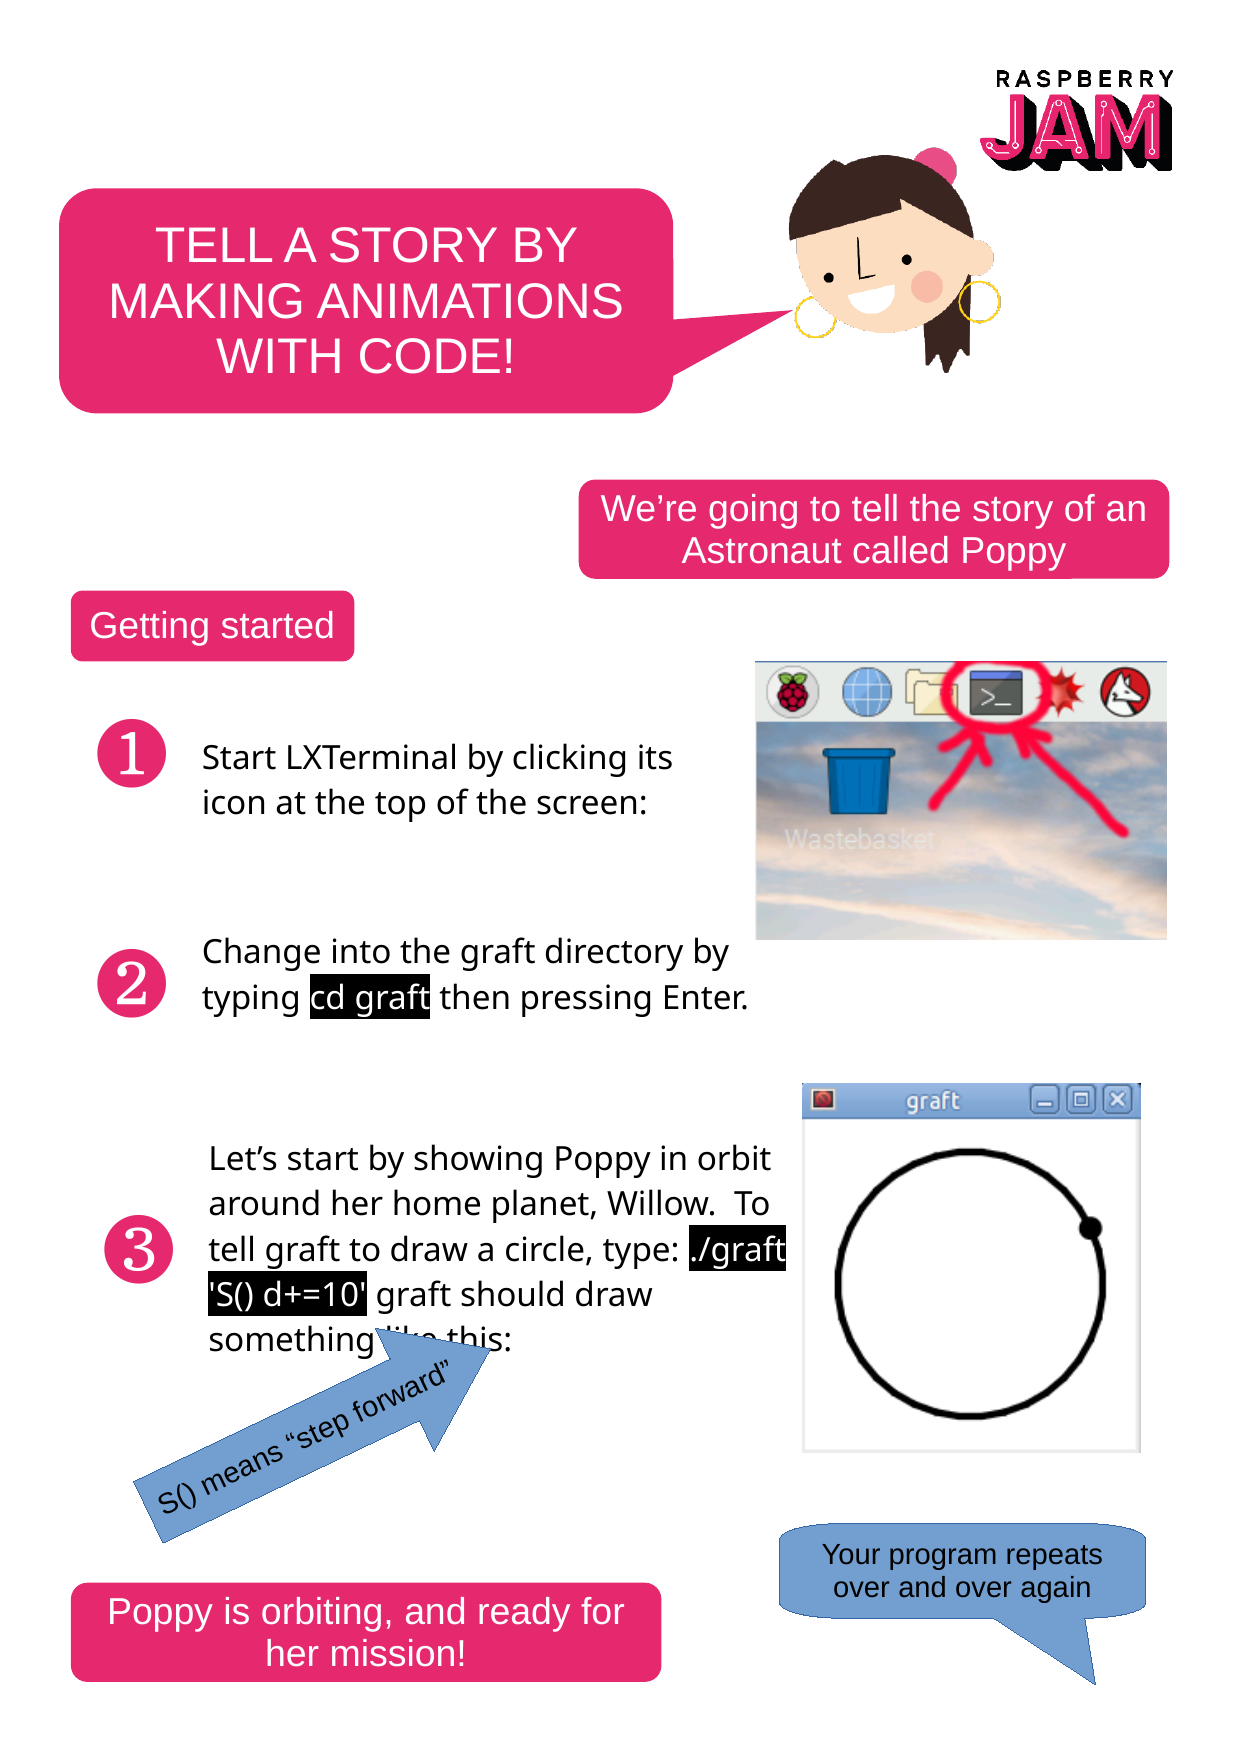

TELL A STORY BY MAKING ANIMATIONS WITH CODE!
We’re going to tell the story of an Astronaut called Poppy
Getting started
❶
Start LXTerminal by clicking its icon at the top of the screen:
❷
Change into the graft directory by typing cd graft then pressing Enter.
Let’s start by showing Poppy in orbit around her home planet, Willow. To tell graft to draw a circle, type: ./graft 'S() d+=10' graft should draw something like this:
❸
 S() means “step forward”
Your program repeats
over and over again
Poppy is orbiting, and ready for her mission!